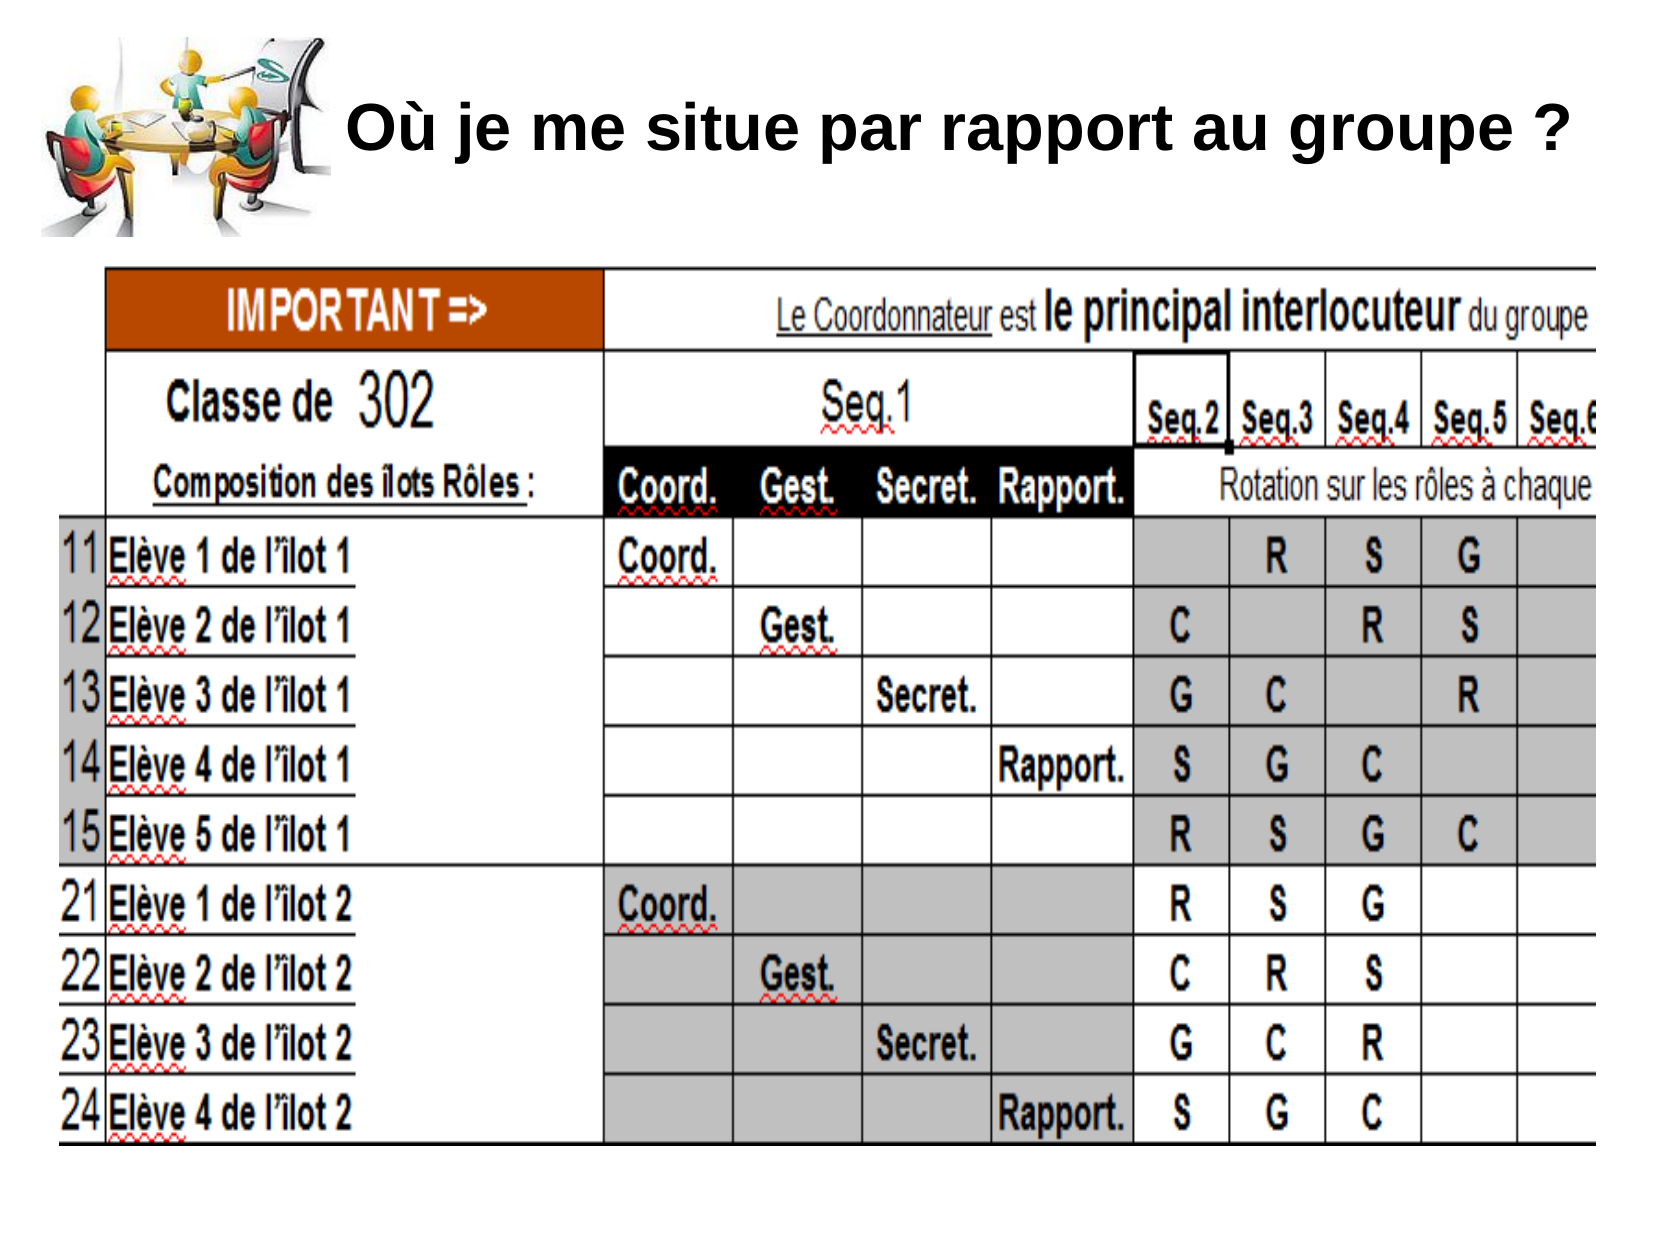

Où je me situe par rapport au groupe ?